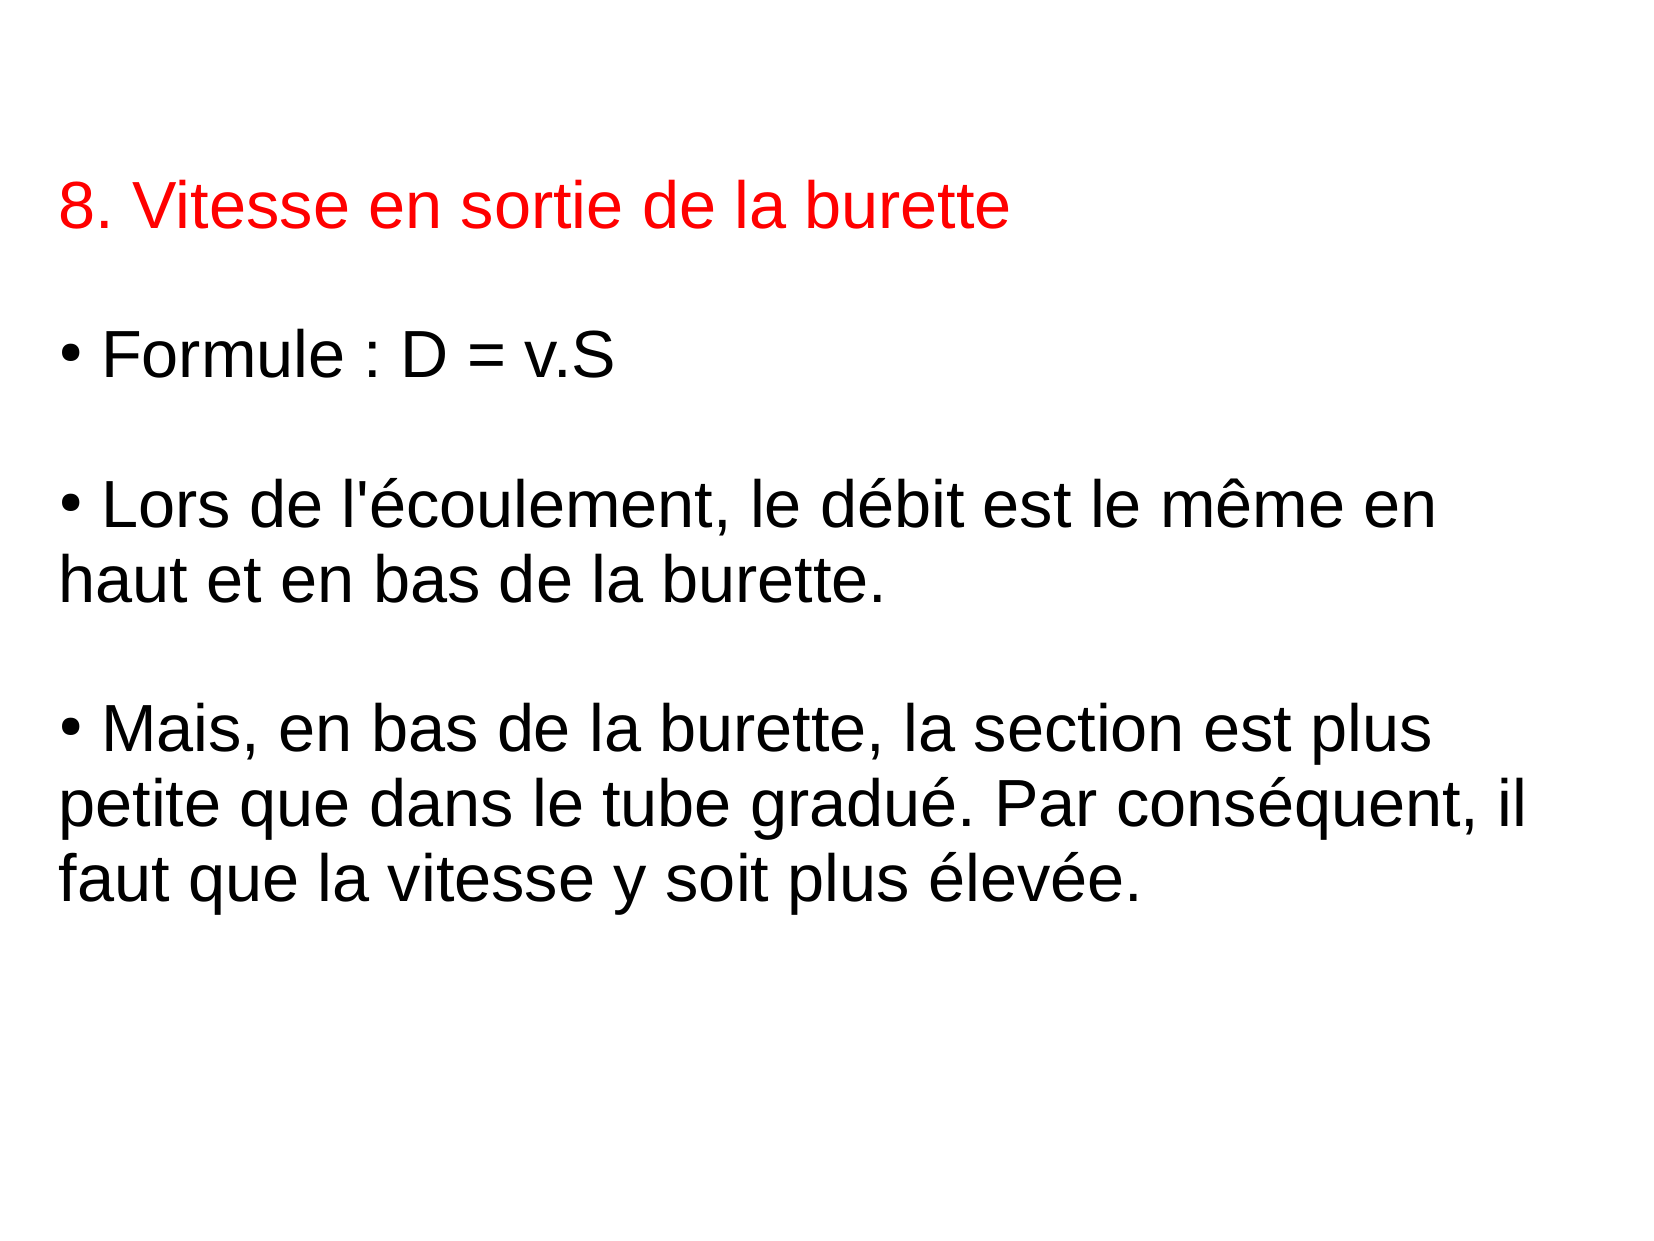

# 8. Vitesse en sortie de la burette
 Formule : D = v.S
 Lors de l'écoulement, le débit est le même en haut et en bas de la burette.
 Mais, en bas de la burette, la section est plus petite que dans le tube gradué. Par conséquent, il faut que la vitesse y soit plus élevée.